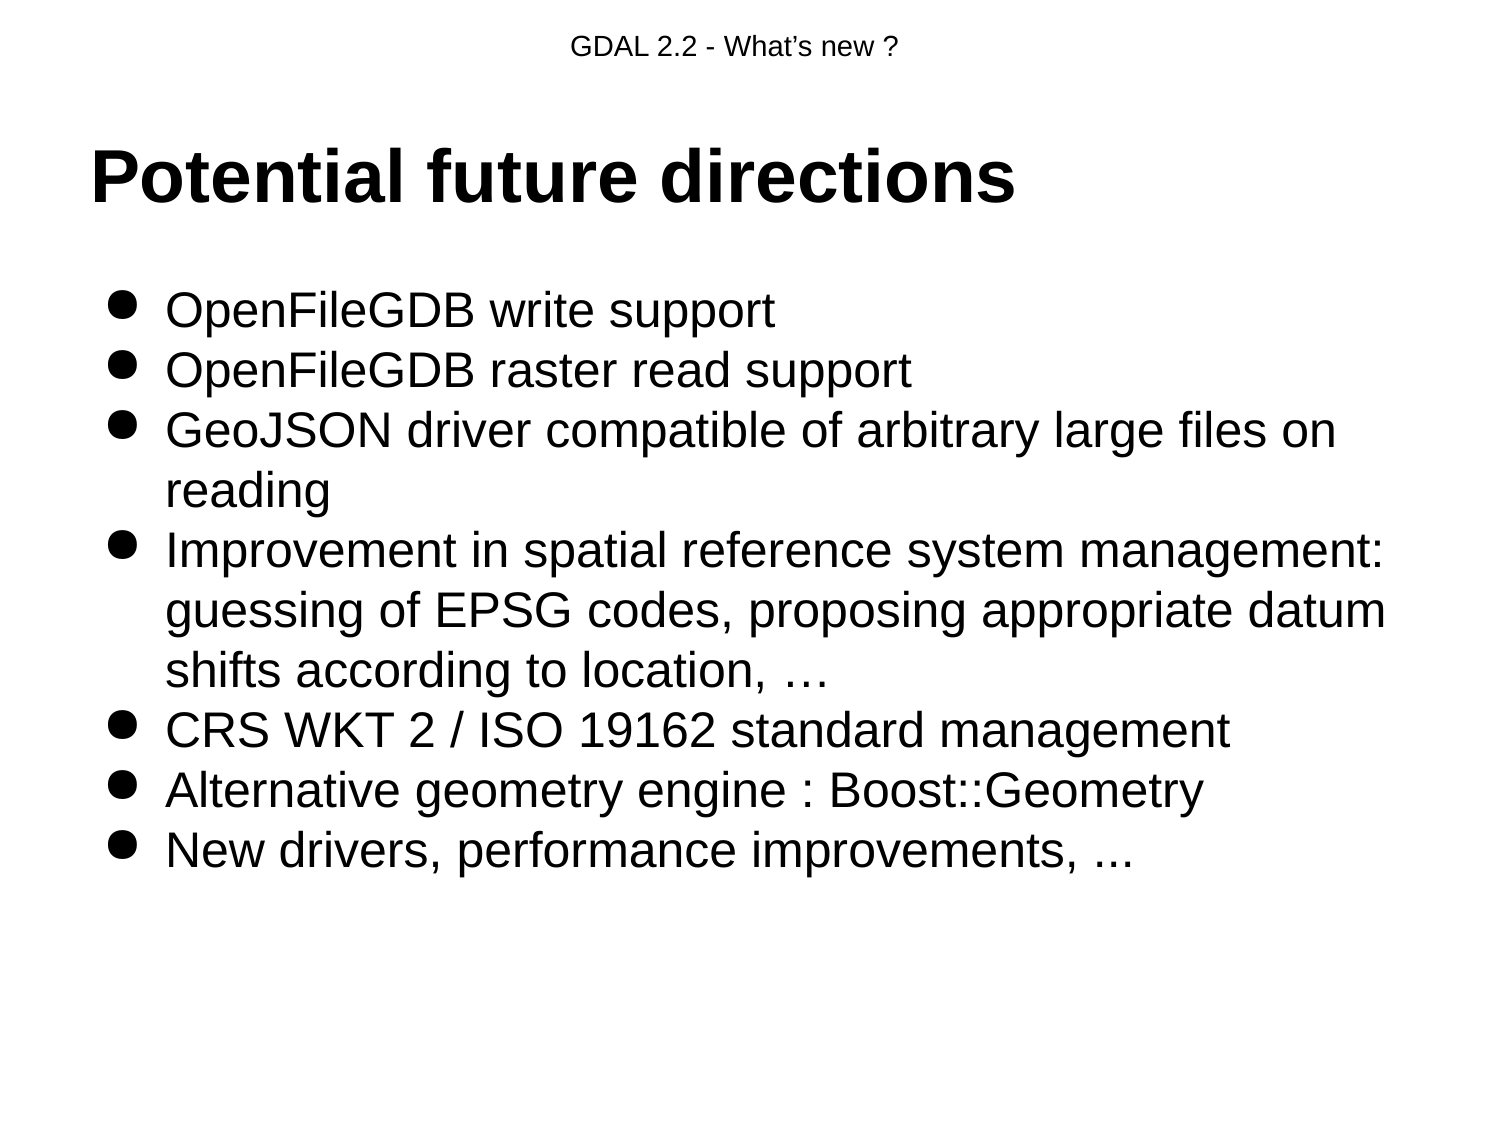

# Potential future directions
OpenFileGDB write support
OpenFileGDB raster read support
GeoJSON driver compatible of arbitrary large files on reading
Improvement in spatial reference system management: guessing of EPSG codes, proposing appropriate datum shifts according to location, …
CRS WKT 2 / ISO 19162 standard management
Alternative geometry engine : Boost::Geometry
New drivers, performance improvements, ...